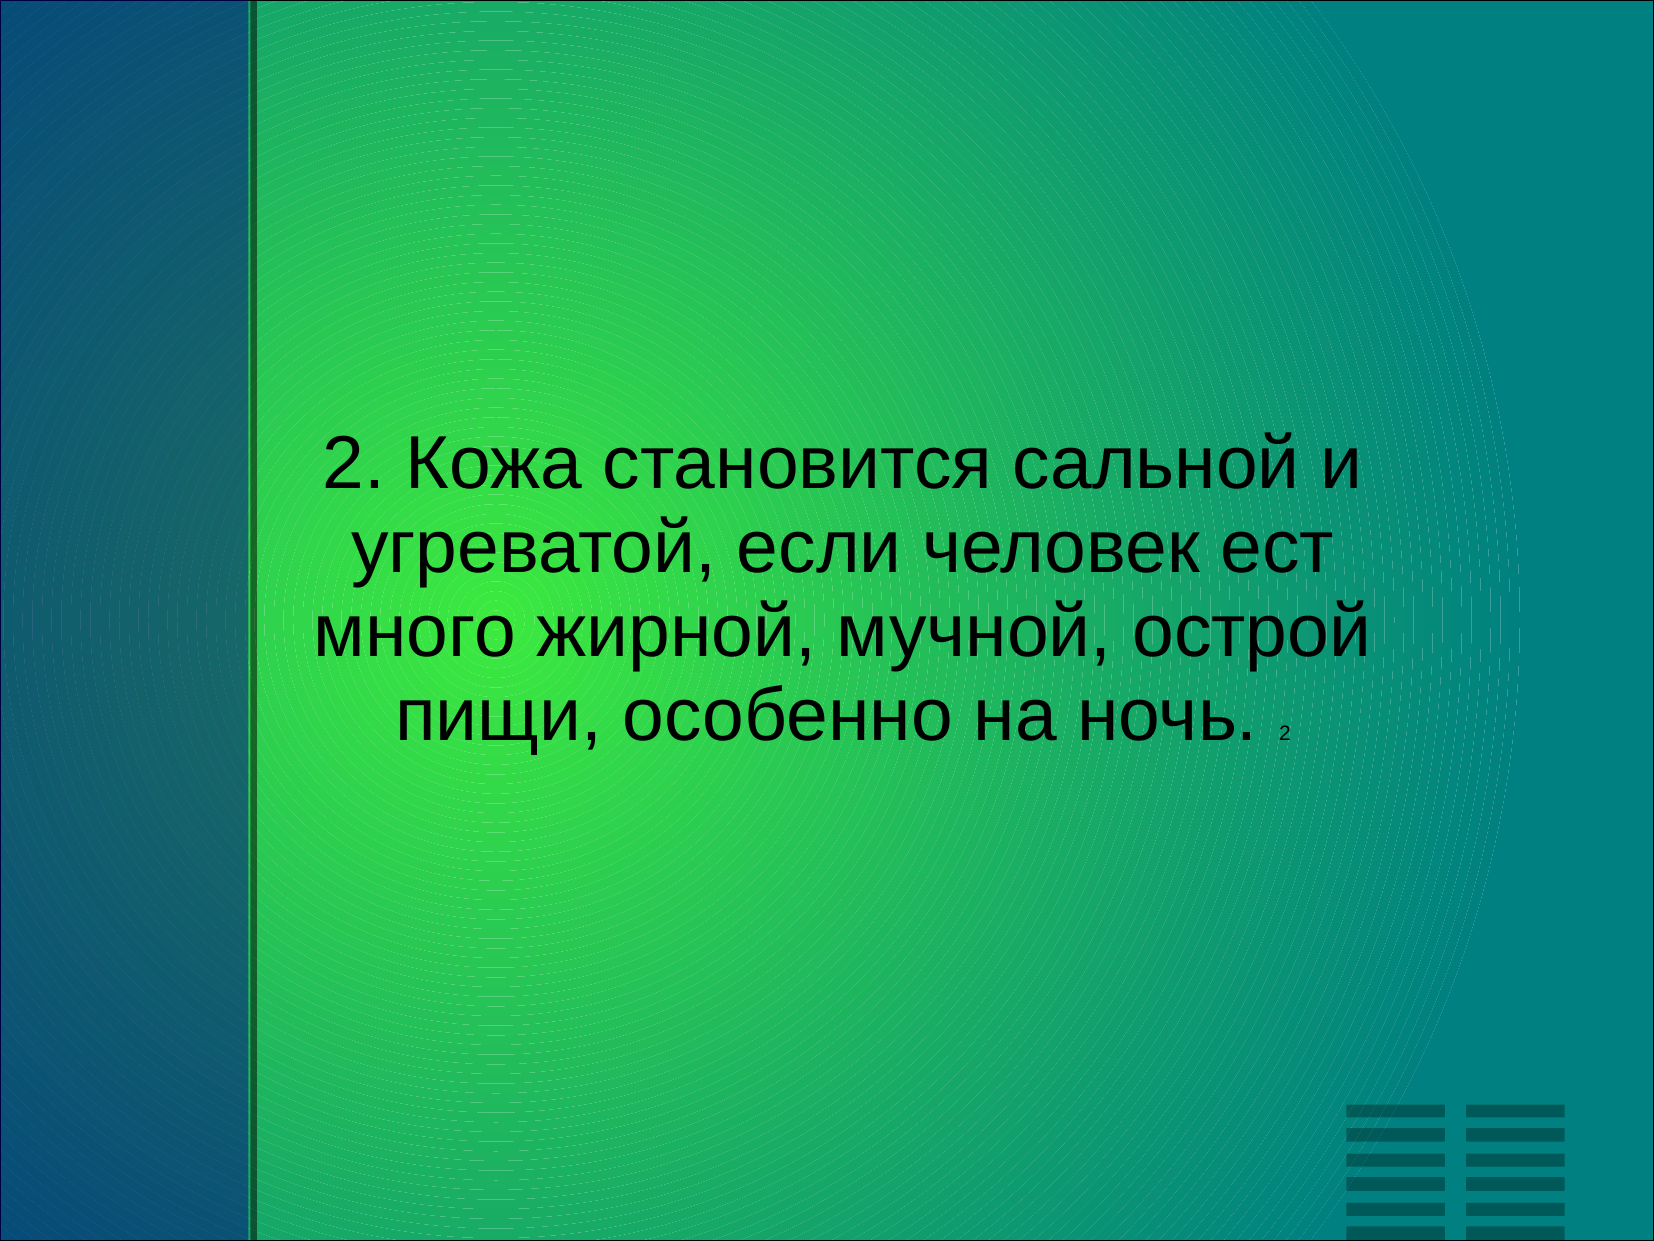

#
2. Кожа становится сальной и угреватой, если человек ест много жирной, мучной, острой пищи, особенно на ночь. 2